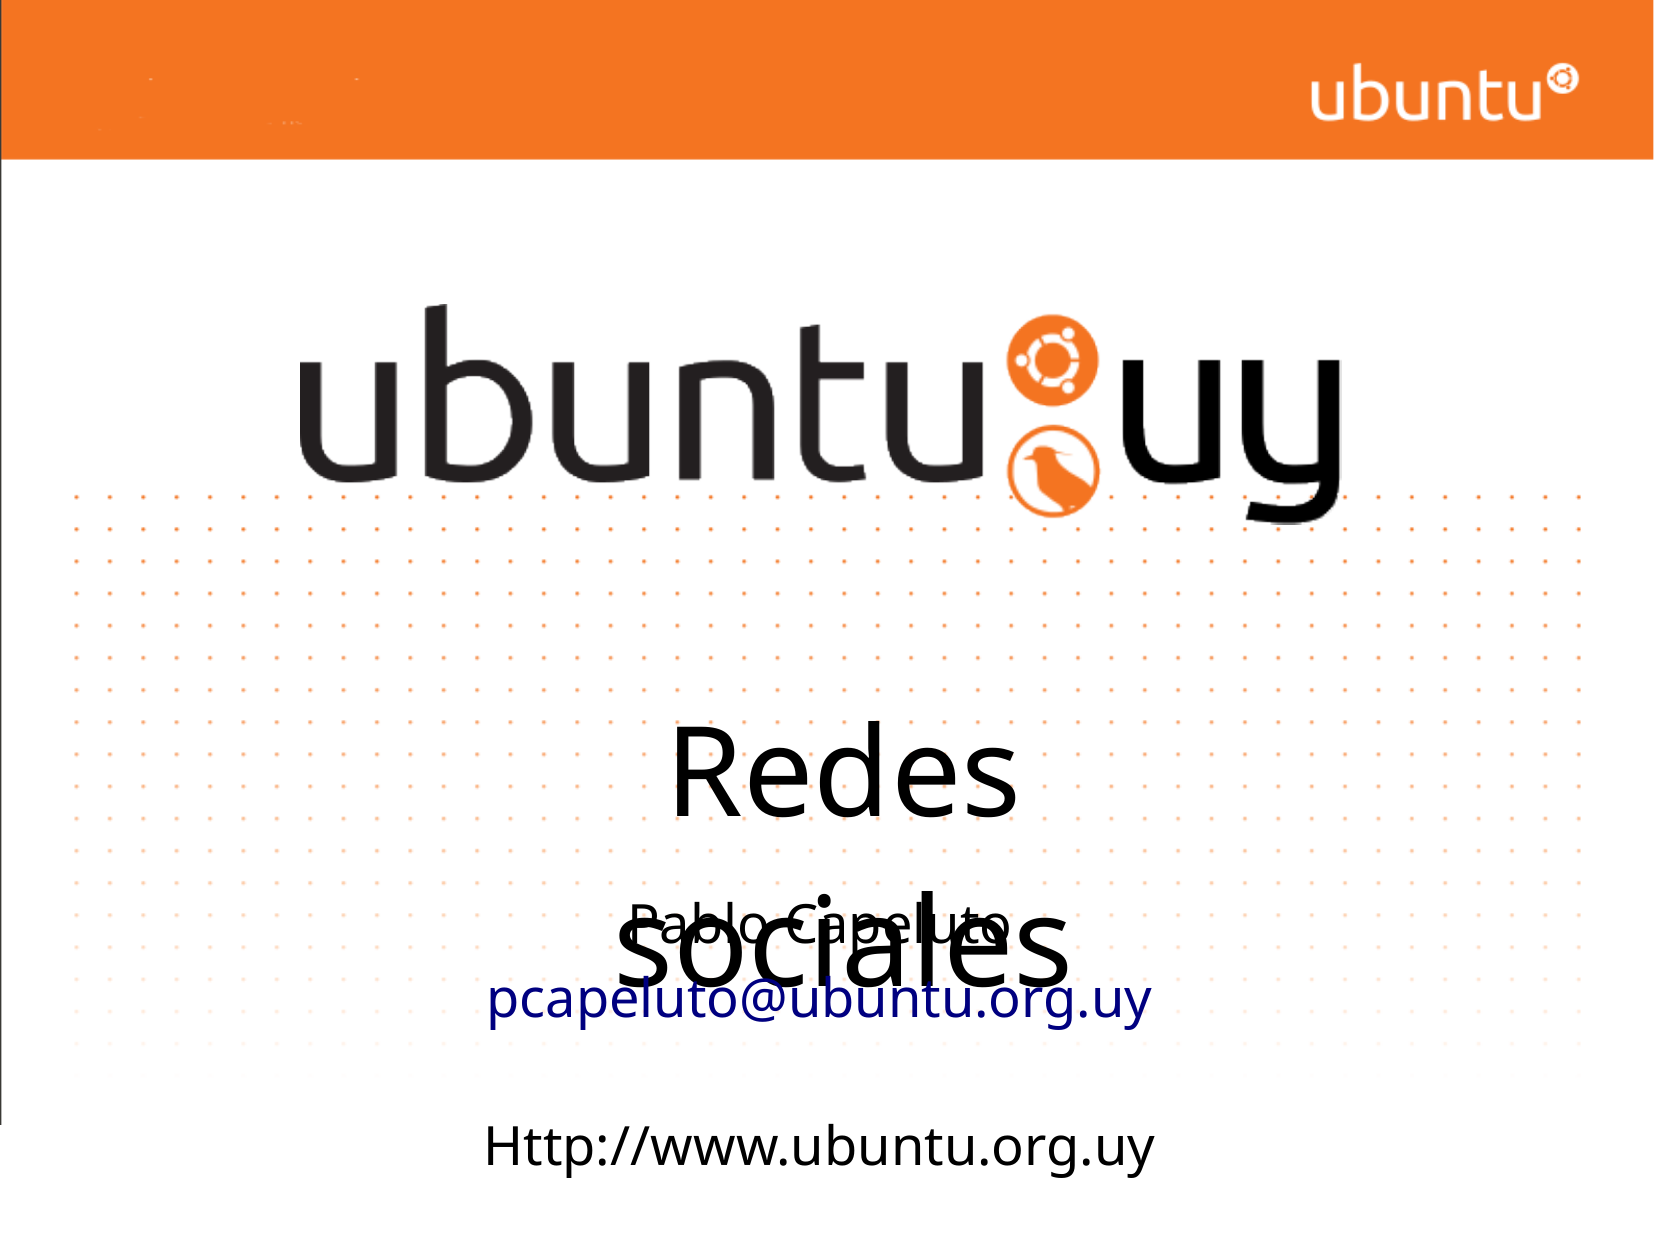

#
Redes sociales
Pablo Capeluto
pcapeluto@ubuntu.org.uy
Http://www.ubuntu.org.uy